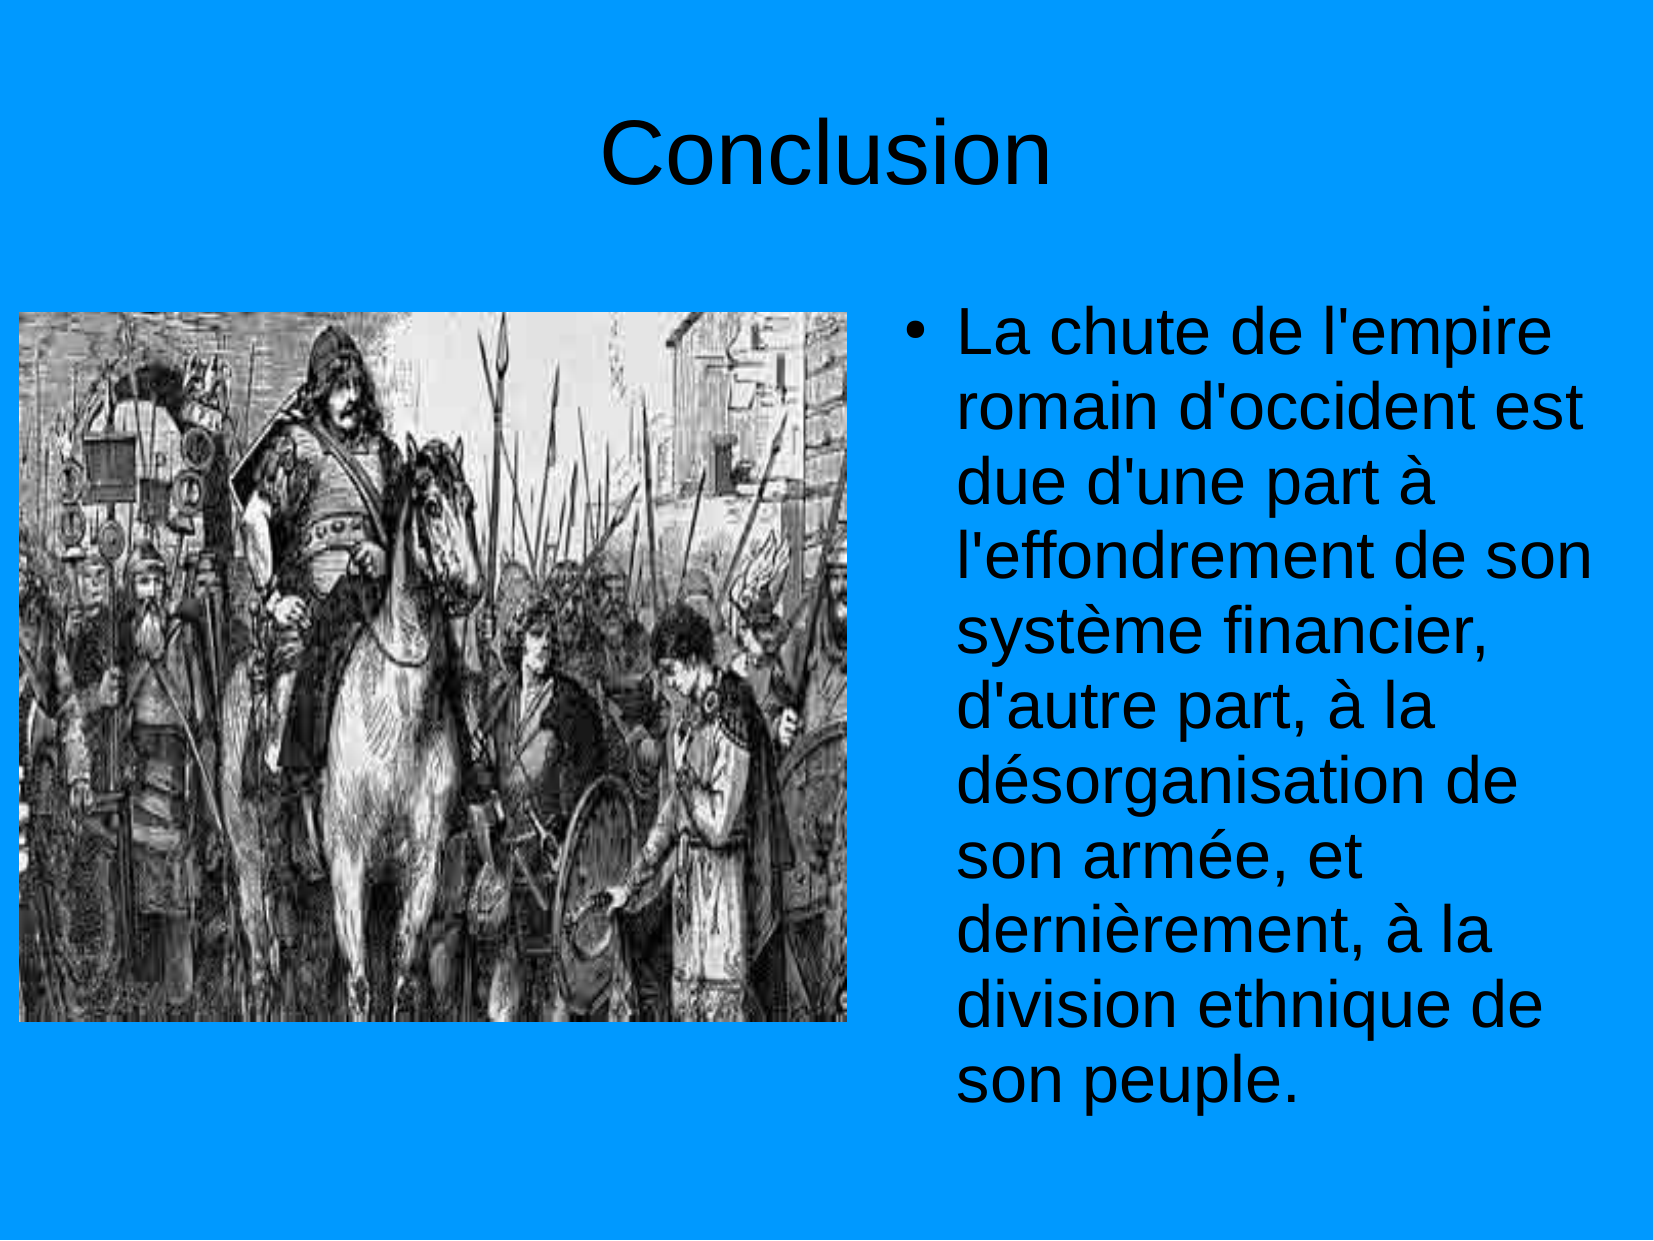

# Conclusion
La chute de l'empire romain d'occident est due d'une part à l'effondrement de son système financier, d'autre part, à la désorganisation de son armée, et dernièrement, à la division ethnique de son peuple.